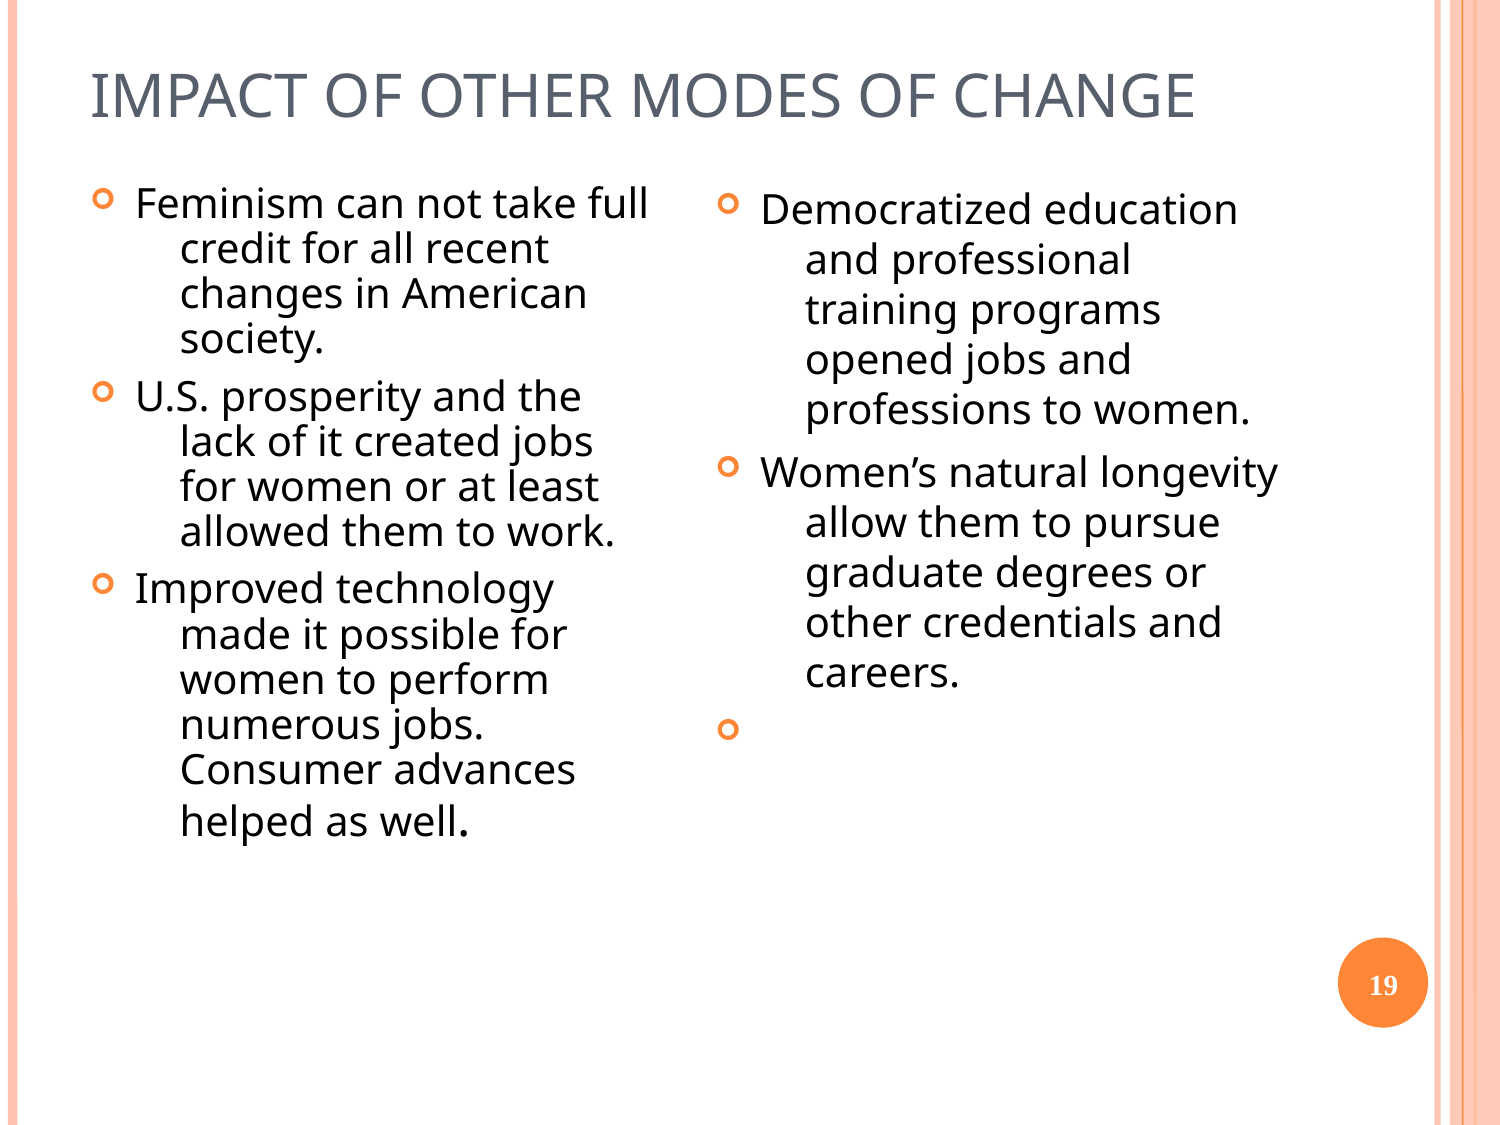

# Impact of Other Modes of Change
Feminism can not take full credit for all recent changes in American society.
U.S. prosperity and the lack of it created jobs for women or at least allowed them to work.
Improved technology made it possible for women to perform numerous jobs. Consumer advances helped as well.
Democratized education and professional training programs opened jobs and professions to women.
Women’s natural longevity allow them to pursue graduate degrees or other credentials and careers.